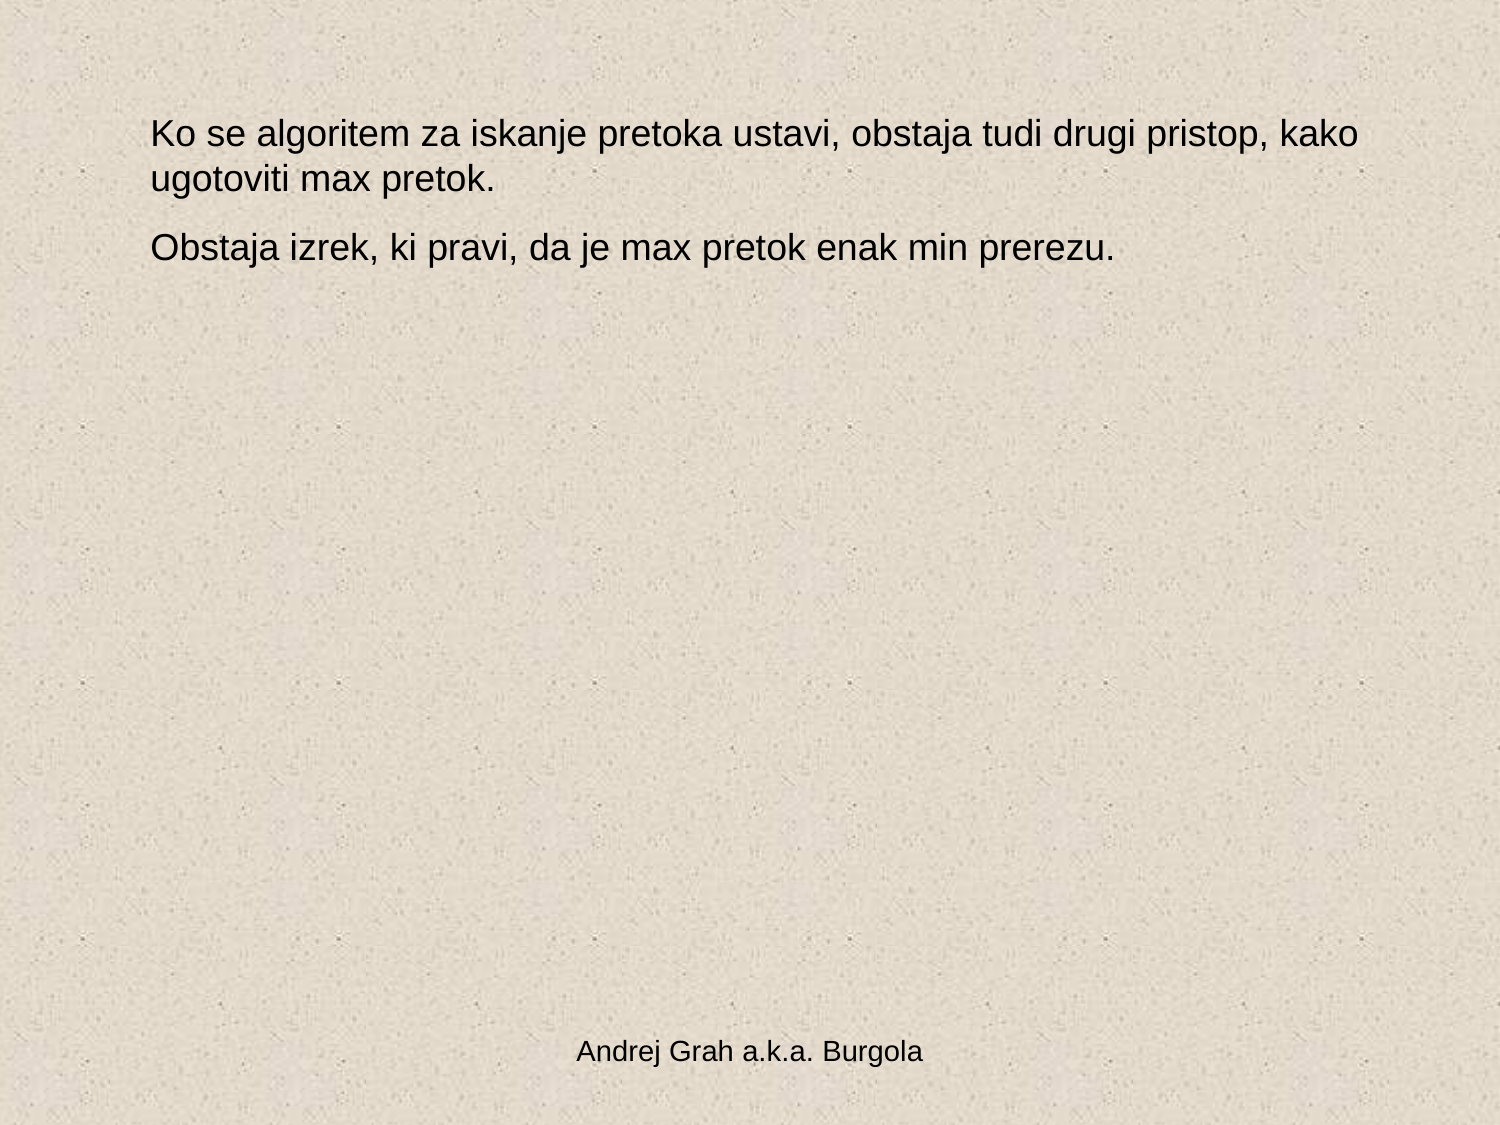

Ko se algoritem za iskanje pretoka ustavi, obstaja tudi drugi pristop, kako ugotoviti max pretok.
Obstaja izrek, ki pravi, da je max pretok enak min prerezu.
Andrej Grah a.k.a. Burgola